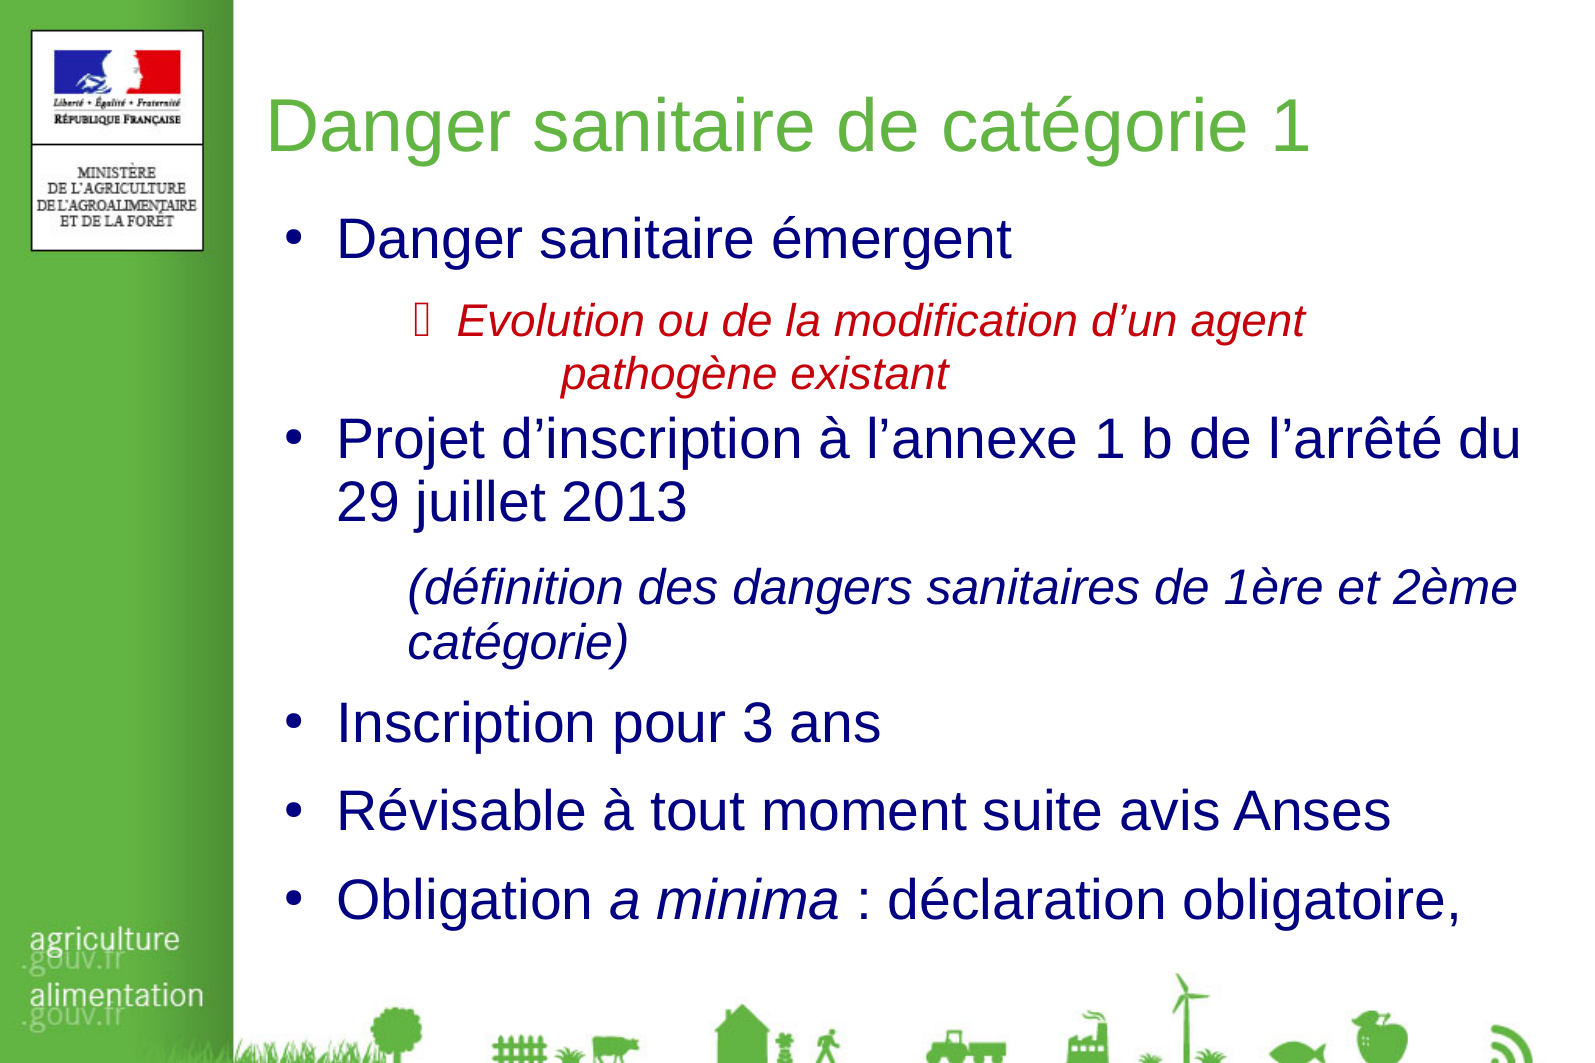

# Danger sanitaire de catégorie 1
Danger sanitaire émergent
 		 Evolution ou de la modification d’un agent 							pathogène existant
Projet d’inscription à l’annexe 1 b de l’arrêté du 29 juillet 2013
(définition des dangers sanitaires de 1ère et 2ème catégorie)
Inscription pour 3 ans
Révisable à tout moment suite avis Anses
Obligation a minima : déclaration obligatoire,